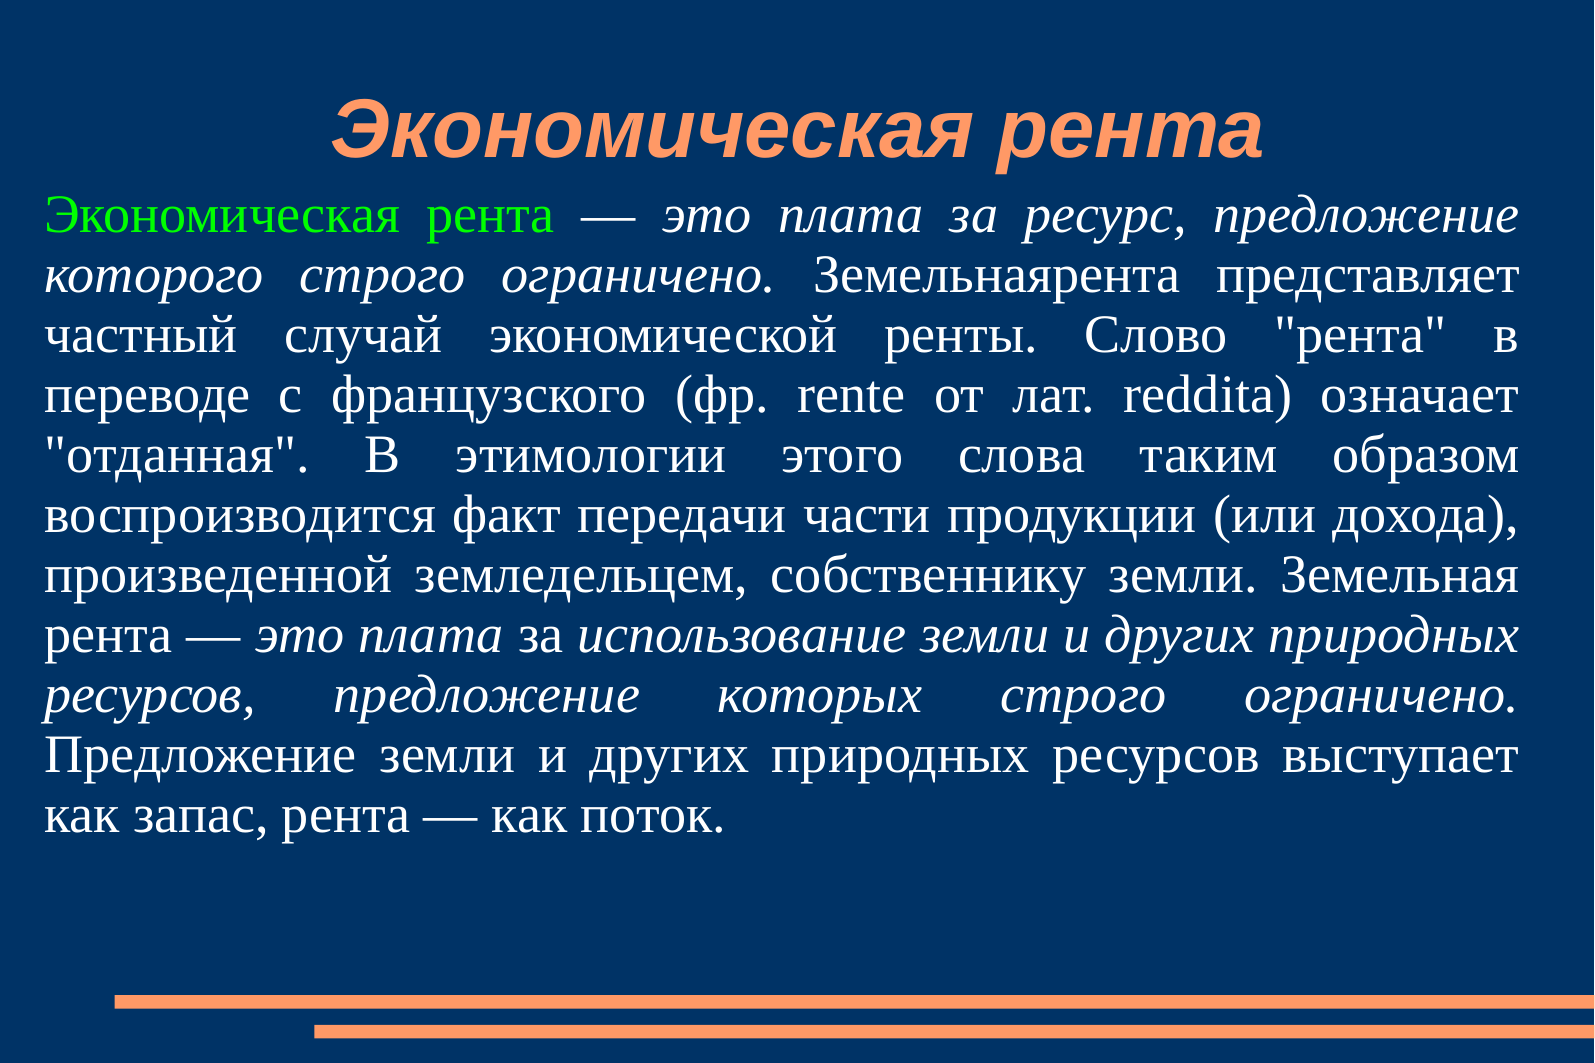

# Экономическая рента
Экономическая рента — это плата за ресурс, предложение которого строго ограничено. Земельнаярента представляет частный случай экономической ренты. Слово "рента" в переводе с французского (фр. rente от лат. reddita) означает "отданная". В этимологии этого слова таким образом воспроизводится факт передачи части продукции (или дохода), произведенной земледельцем, собственнику земли. Земельная рента — это плата за использование земли и других природных ресурсов, предложение которых строго ограничено. Предложение земли и других природных ресурсов выступает как запас, рента — как поток.